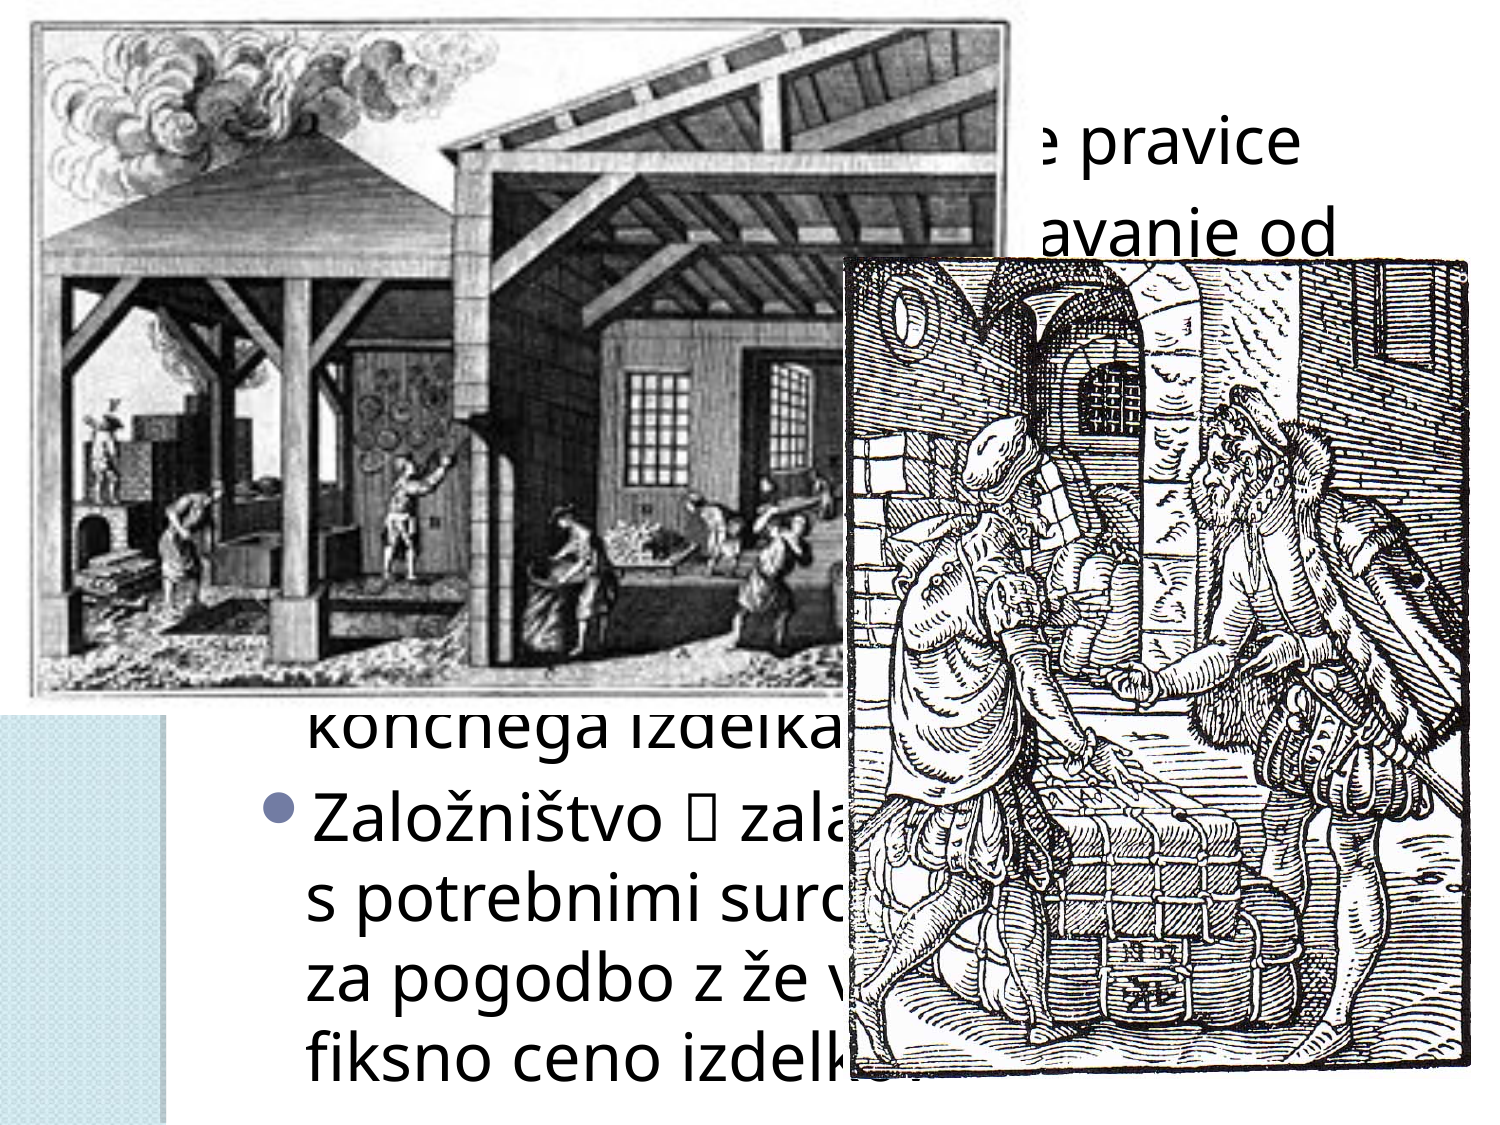

# Tekmovanje za posebne pravice
Denarništvo  neodobravanje od cerkve
Manufaktura  velika obrtna delavnica, kjer je vsakdo opravil samo svoj del proizvodnega procesa, ki je je privedel do izdelave končnega izdelka
Založništvo  zalaganje proizvajalca s potrebnimi surovinami v zameno za pogodbo z že vnaprej določeno fiksno ceno izdelkov